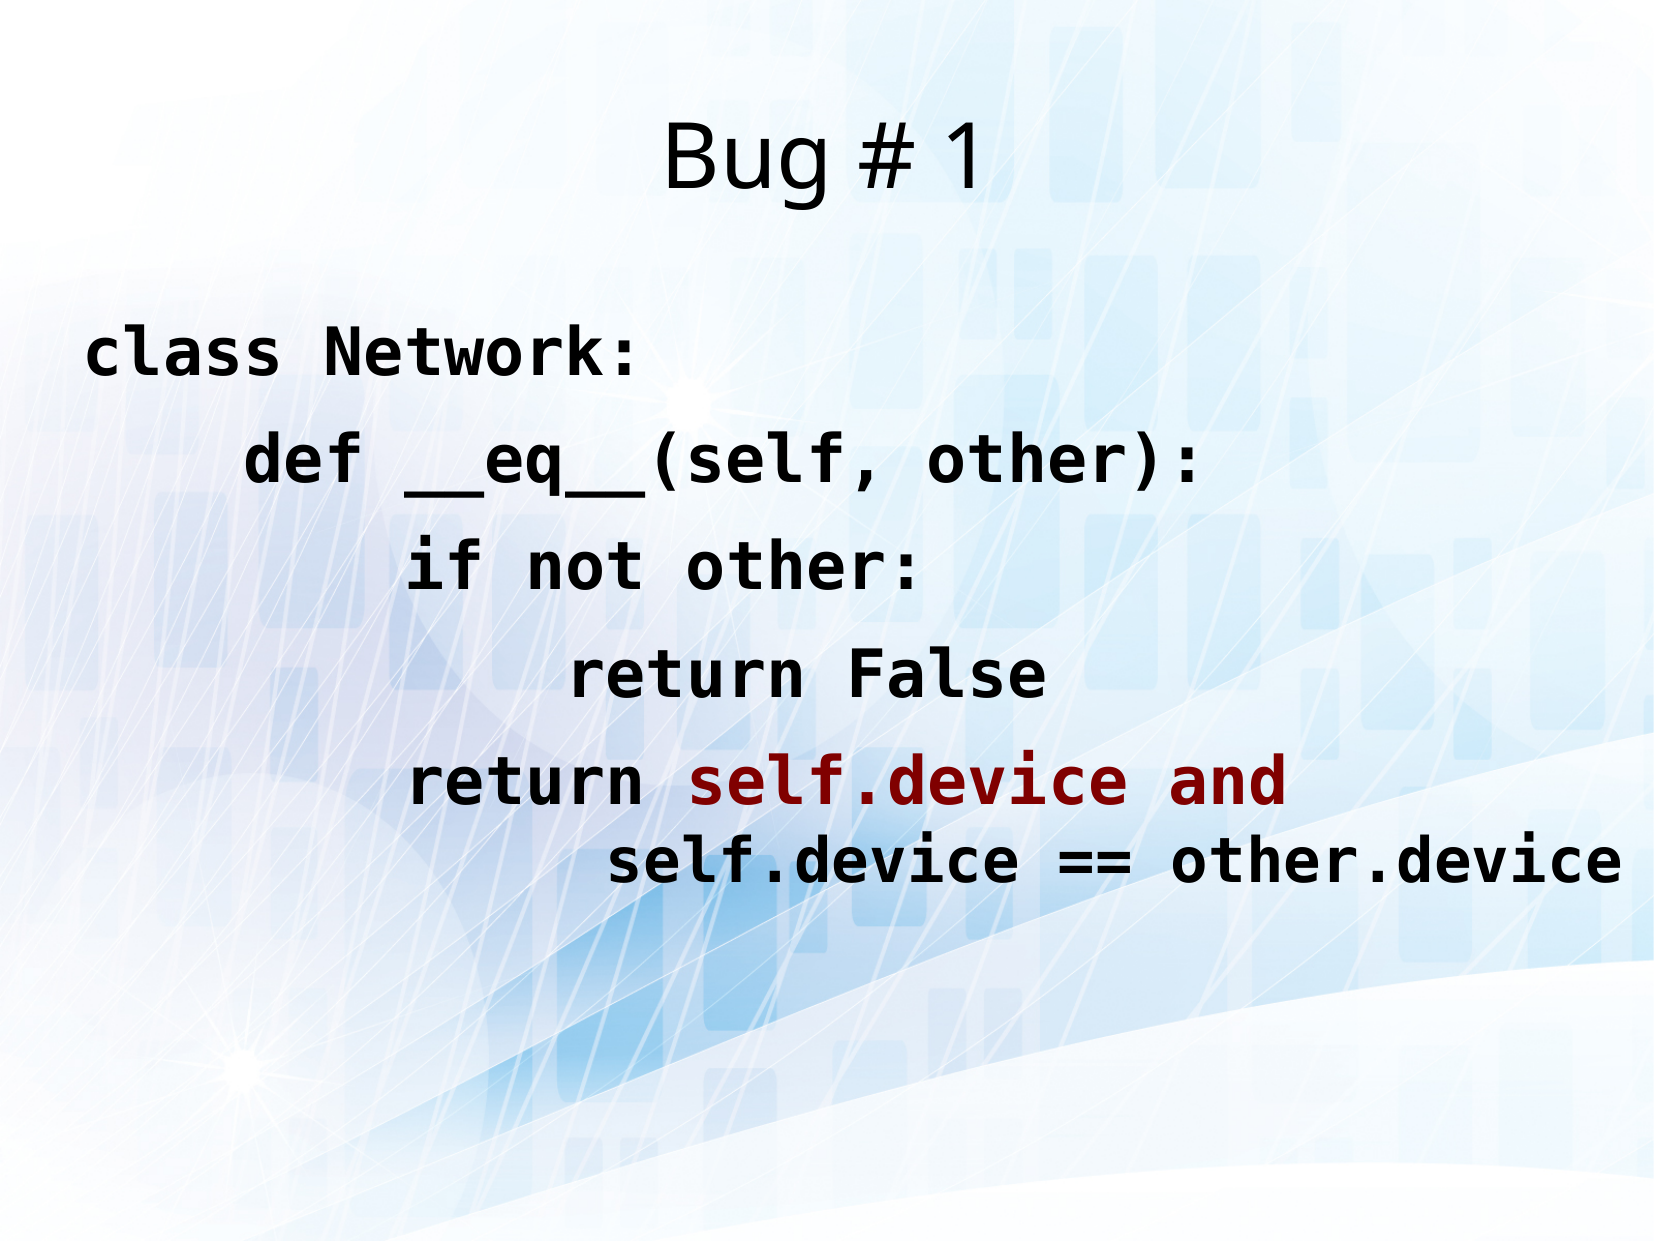

# Bug # 1
class Network:
 def __eq__(self, other):
 if not other:
 return False
 return self.device and self.device == other.device